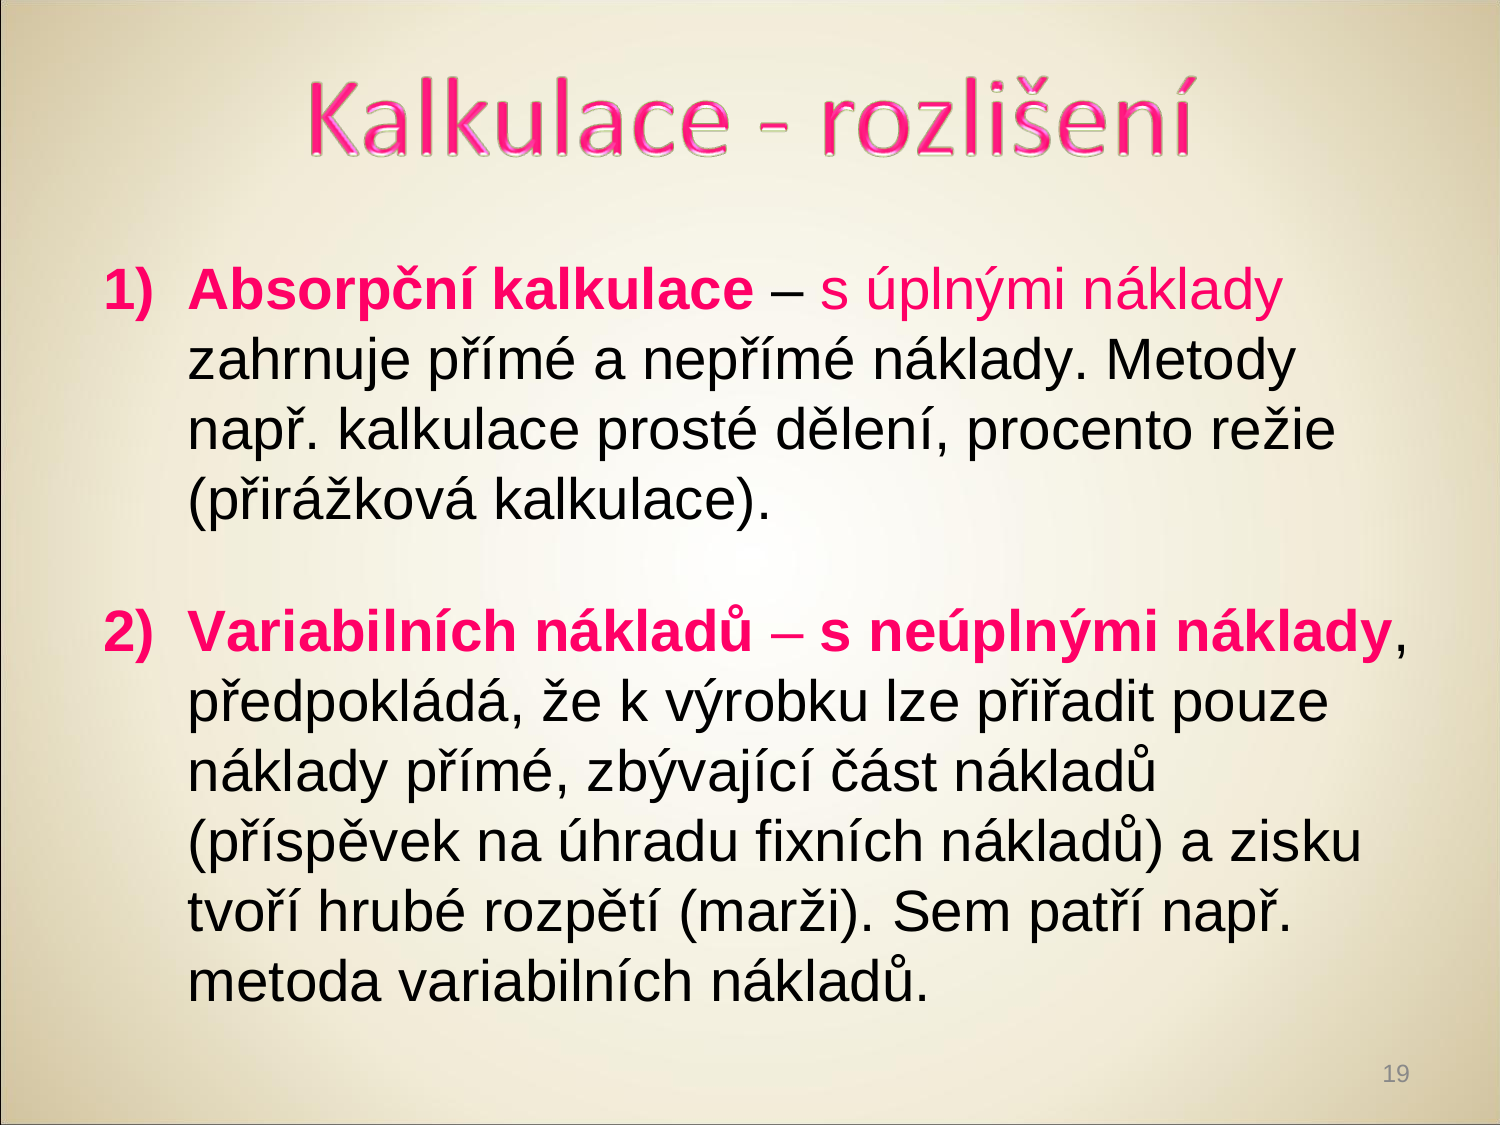

# Absorpční kalkulace – s úplnými náklady zahrnuje přímé a nepřímé náklady. Metody např. kalkulace prosté dělení, procento režie (přirážková kalkulace).
2) Variabilních nákladů – s neúplnými náklady, předpokládá, že k výrobku lze přiřadit pouze náklady přímé, zbývající část nákladů (příspěvek na úhradu fixních nákladů) a zisku tvoří hrubé rozpětí (marži). Sem patří např. metoda variabilních nákladů.